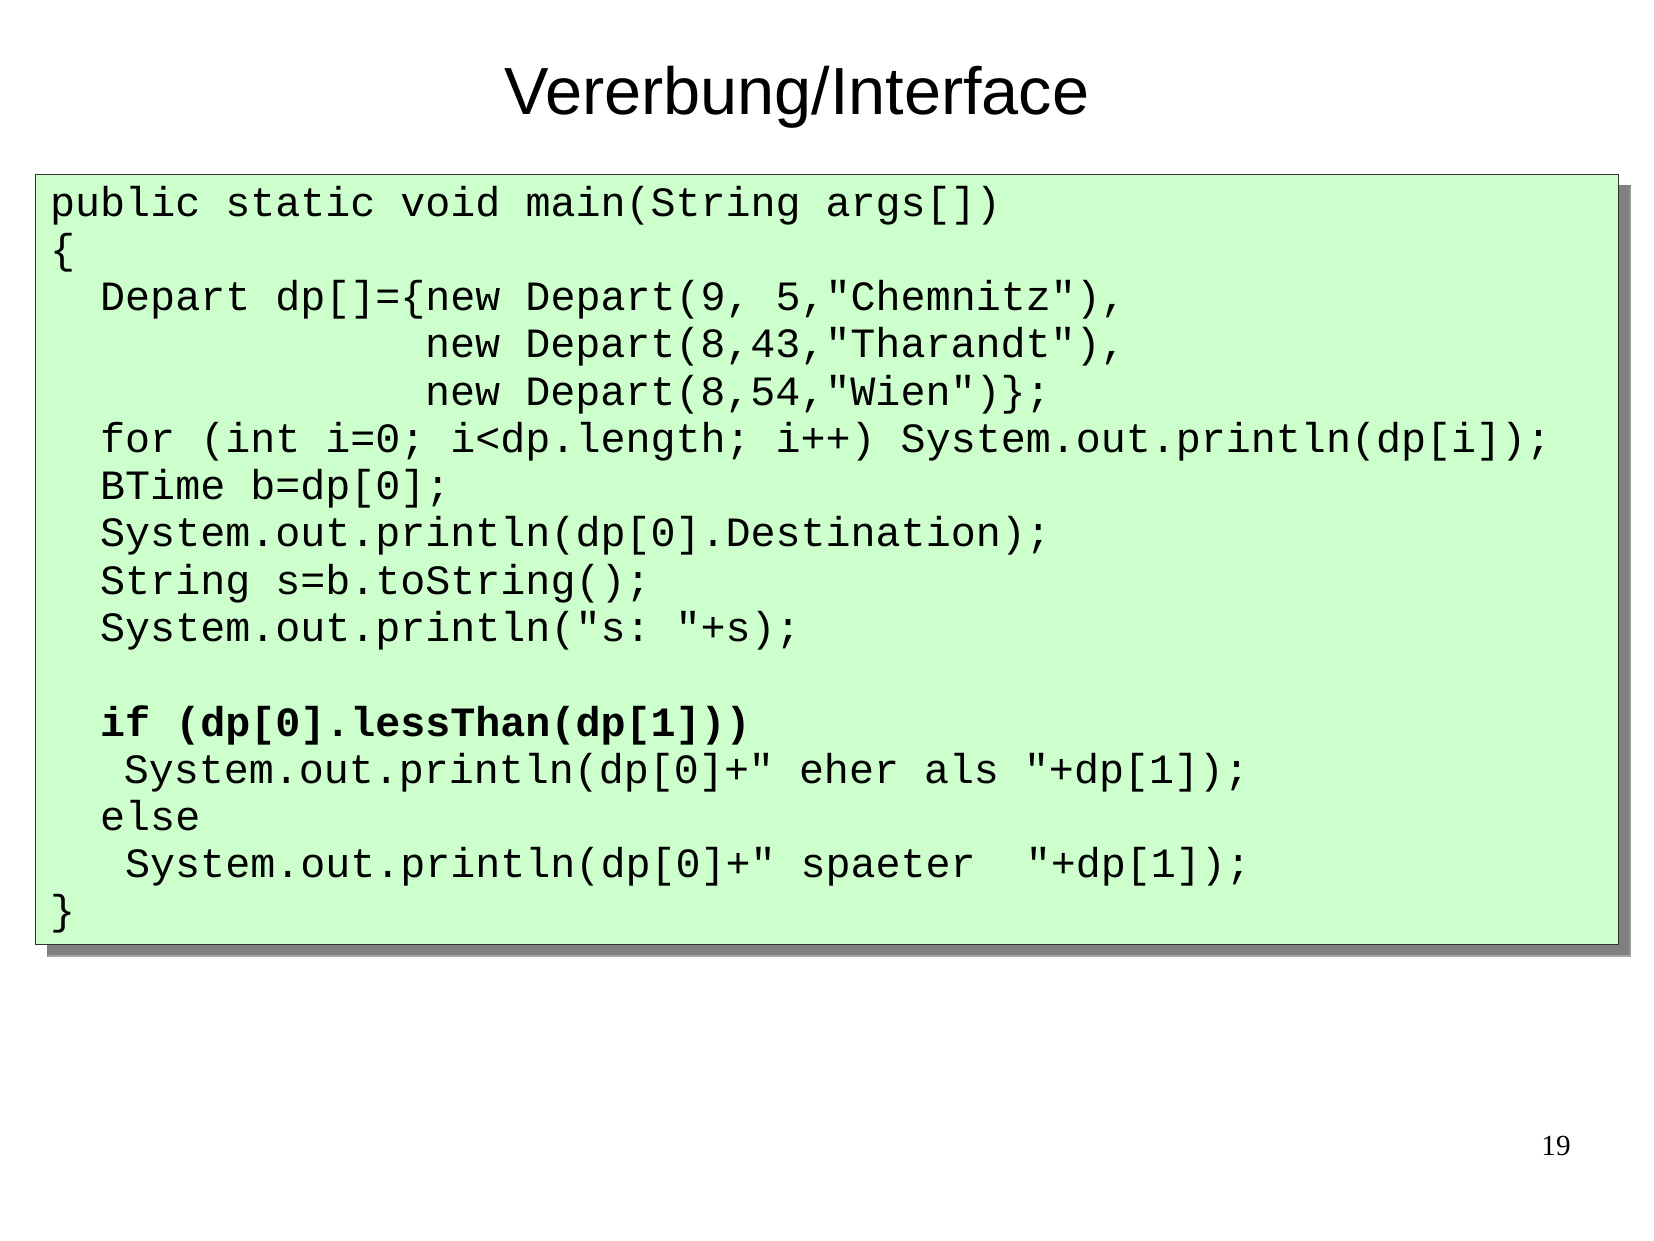

Vererbung/Interface
public static void main(String args[])
{
 Depart dp[]={new Depart(9, 5,"Chemnitz"),
 new Depart(8,43,"Tharandt"),
 new Depart(8,54,"Wien")};
 for (int i=0; i<dp.length; i++) System.out.println(dp[i]);
 BTime b=dp[0];
 System.out.println(dp[0].Destination);
 String s=b.toString();
 System.out.println("s: "+s);
 if (dp[0].lessThan(dp[1]))
	System.out.println(dp[0]+" eher als "+dp[1]);
 else
 System.out.println(dp[0]+" spaeter "+dp[1]);
}
19